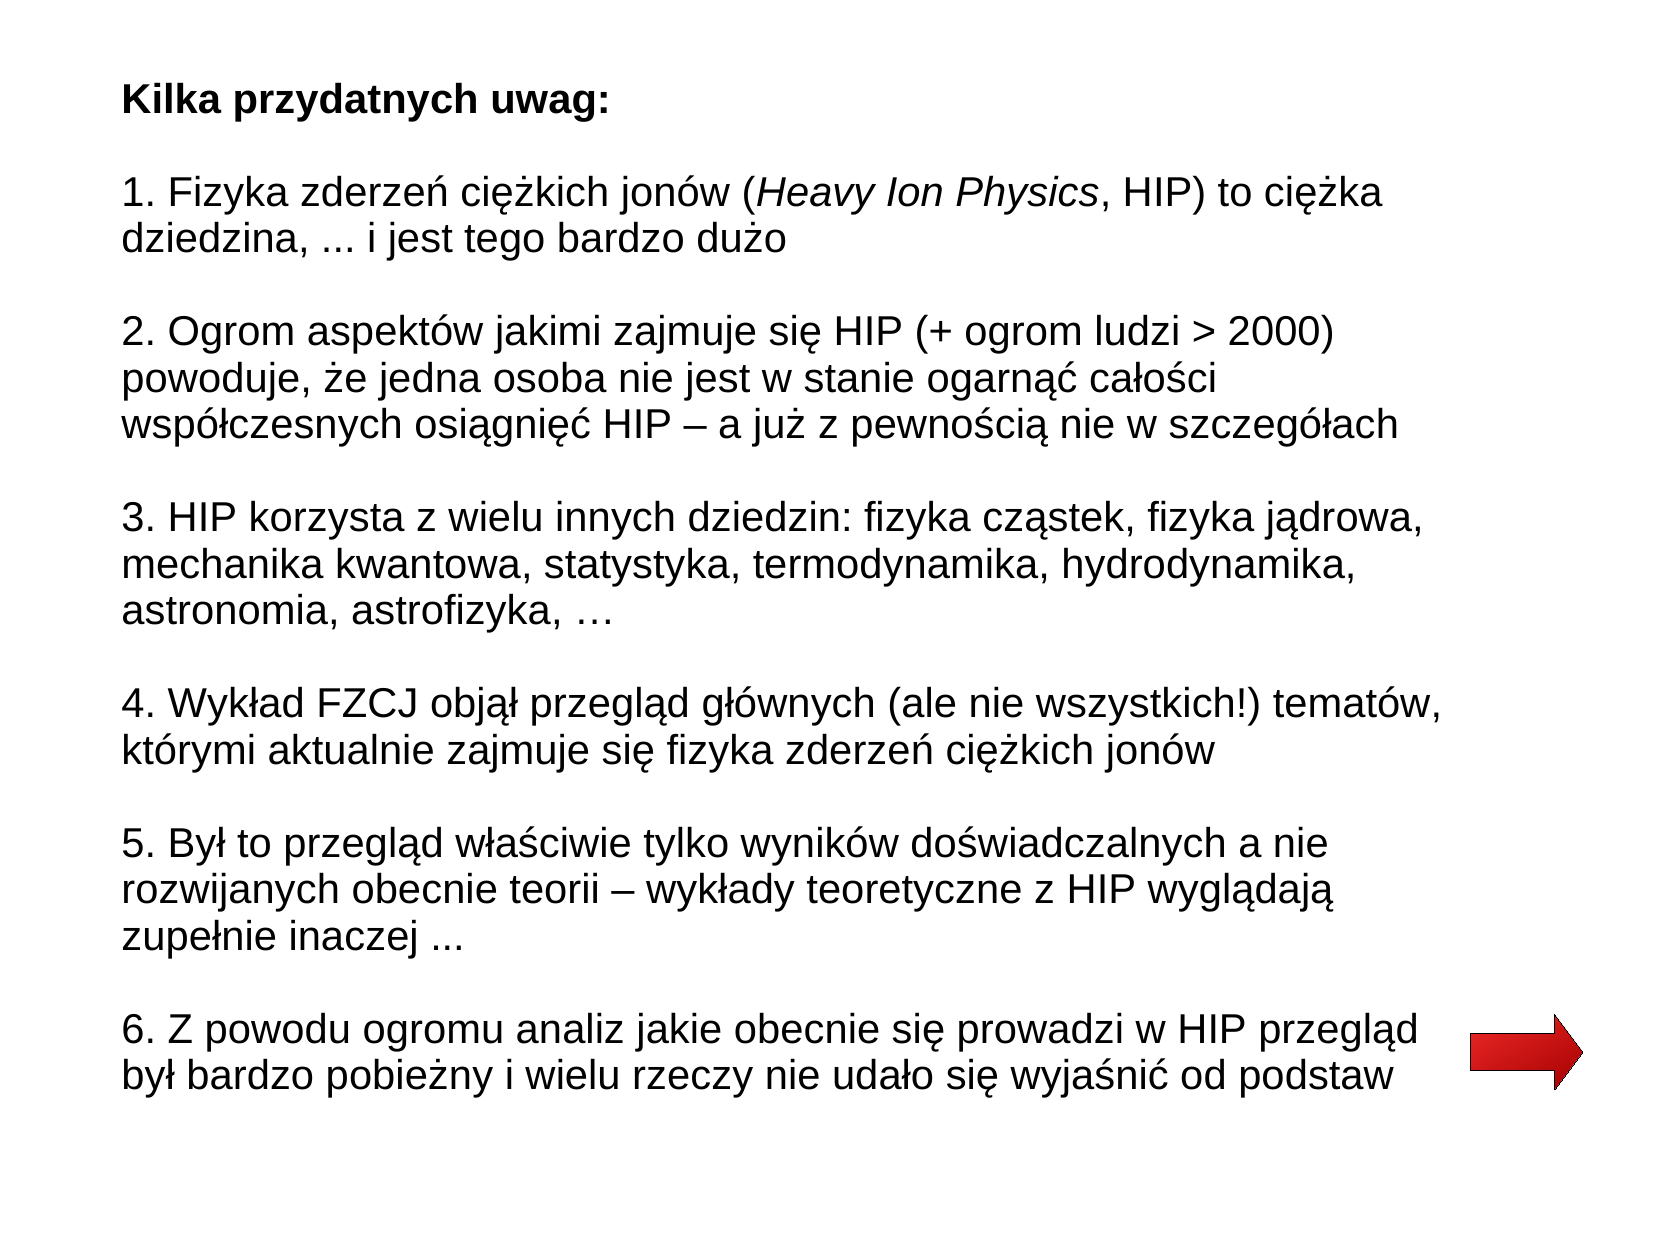

Kilka przydatnych uwag:
1. Fizyka zderzeń ciężkich jonów (Heavy Ion Physics, HIP) to ciężka dziedzina, ... i jest tego bardzo dużo
2. Ogrom aspektów jakimi zajmuje się HIP (+ ogrom ludzi > 2000) powoduje, że jedna osoba nie jest w stanie ogarnąć całości współczesnych osiągnięć HIP – a już z pewnością nie w szczegółach
3. HIP korzysta z wielu innych dziedzin: fizyka cząstek, fizyka jądrowa, mechanika kwantowa, statystyka, termodynamika, hydrodynamika, astronomia, astrofizyka, …
4. Wykład FZCJ objął przegląd głównych (ale nie wszystkich!) tematów, którymi aktualnie zajmuje się fizyka zderzeń ciężkich jonów
5. Był to przegląd właściwie tylko wyników doświadczalnych a nie 		rozwijanych obecnie teorii – wykłady teoretyczne z HIP wyglądają zupełnie inaczej ...
6. Z powodu ogromu analiz jakie obecnie się prowadzi w HIP przegląd był bardzo pobieżny i wielu rzeczy nie udało się wyjaśnić od podstaw